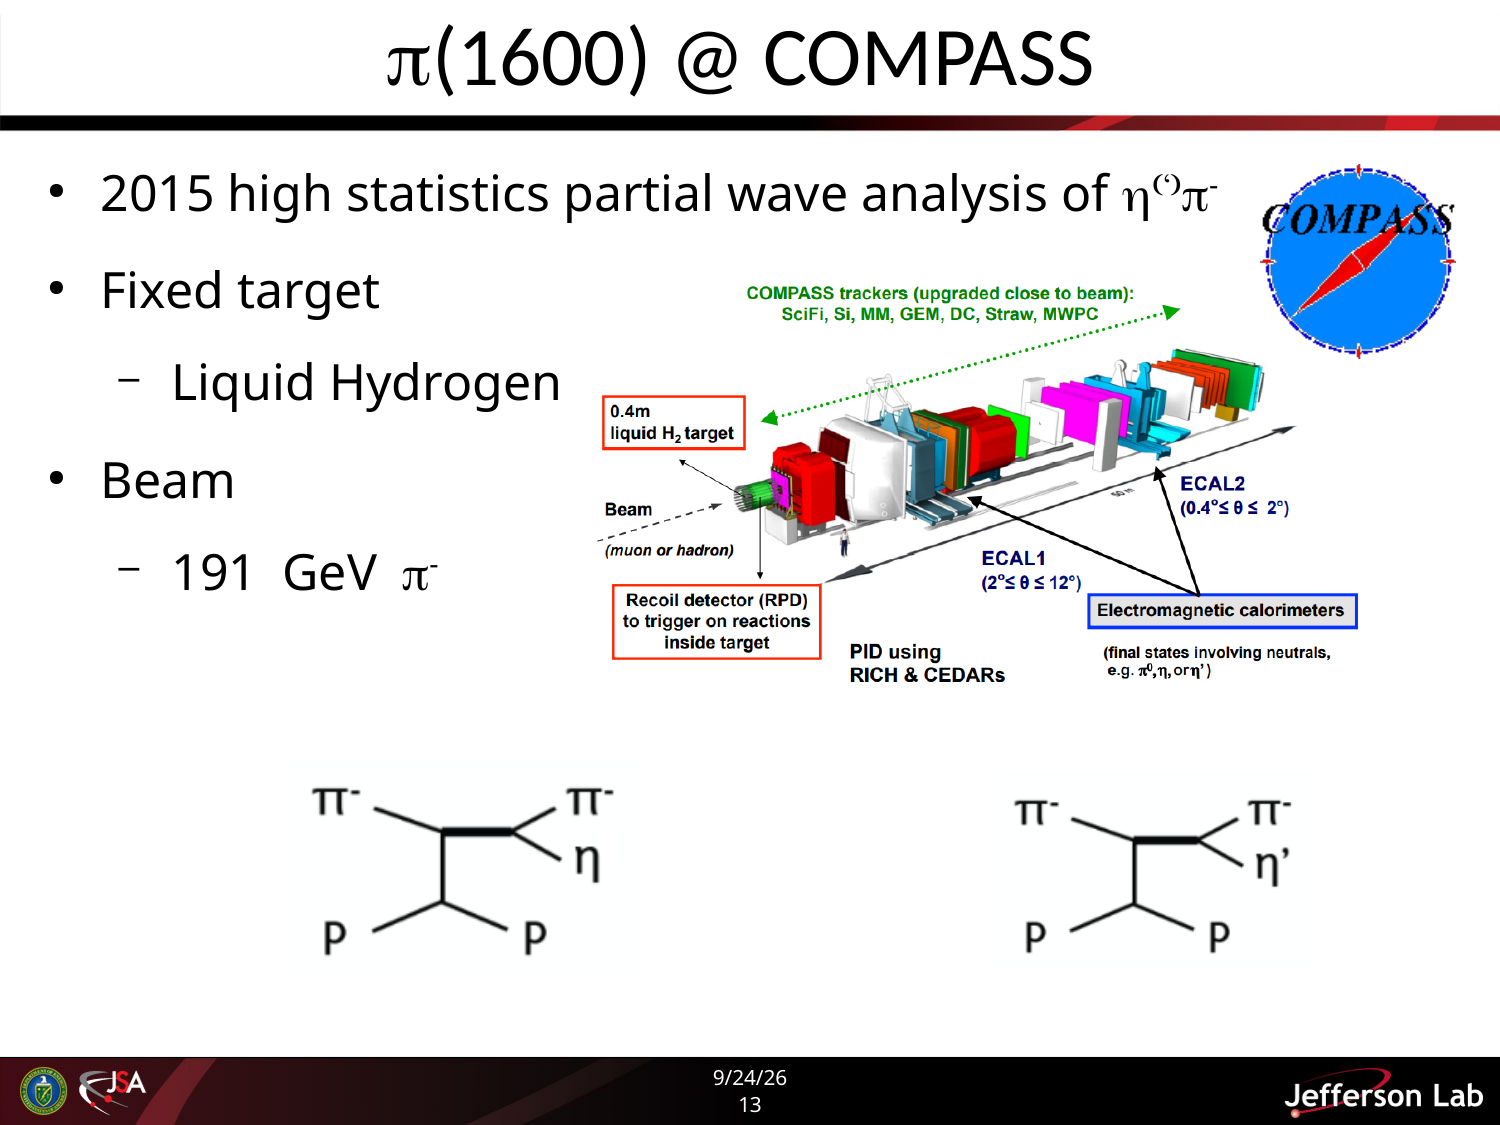

# p(1600) @ COMPASS
2015 high statistics partial wave analysis of h(‘)p-
Fixed target
Liquid Hydrogen
Beam
191 GeV p-
13